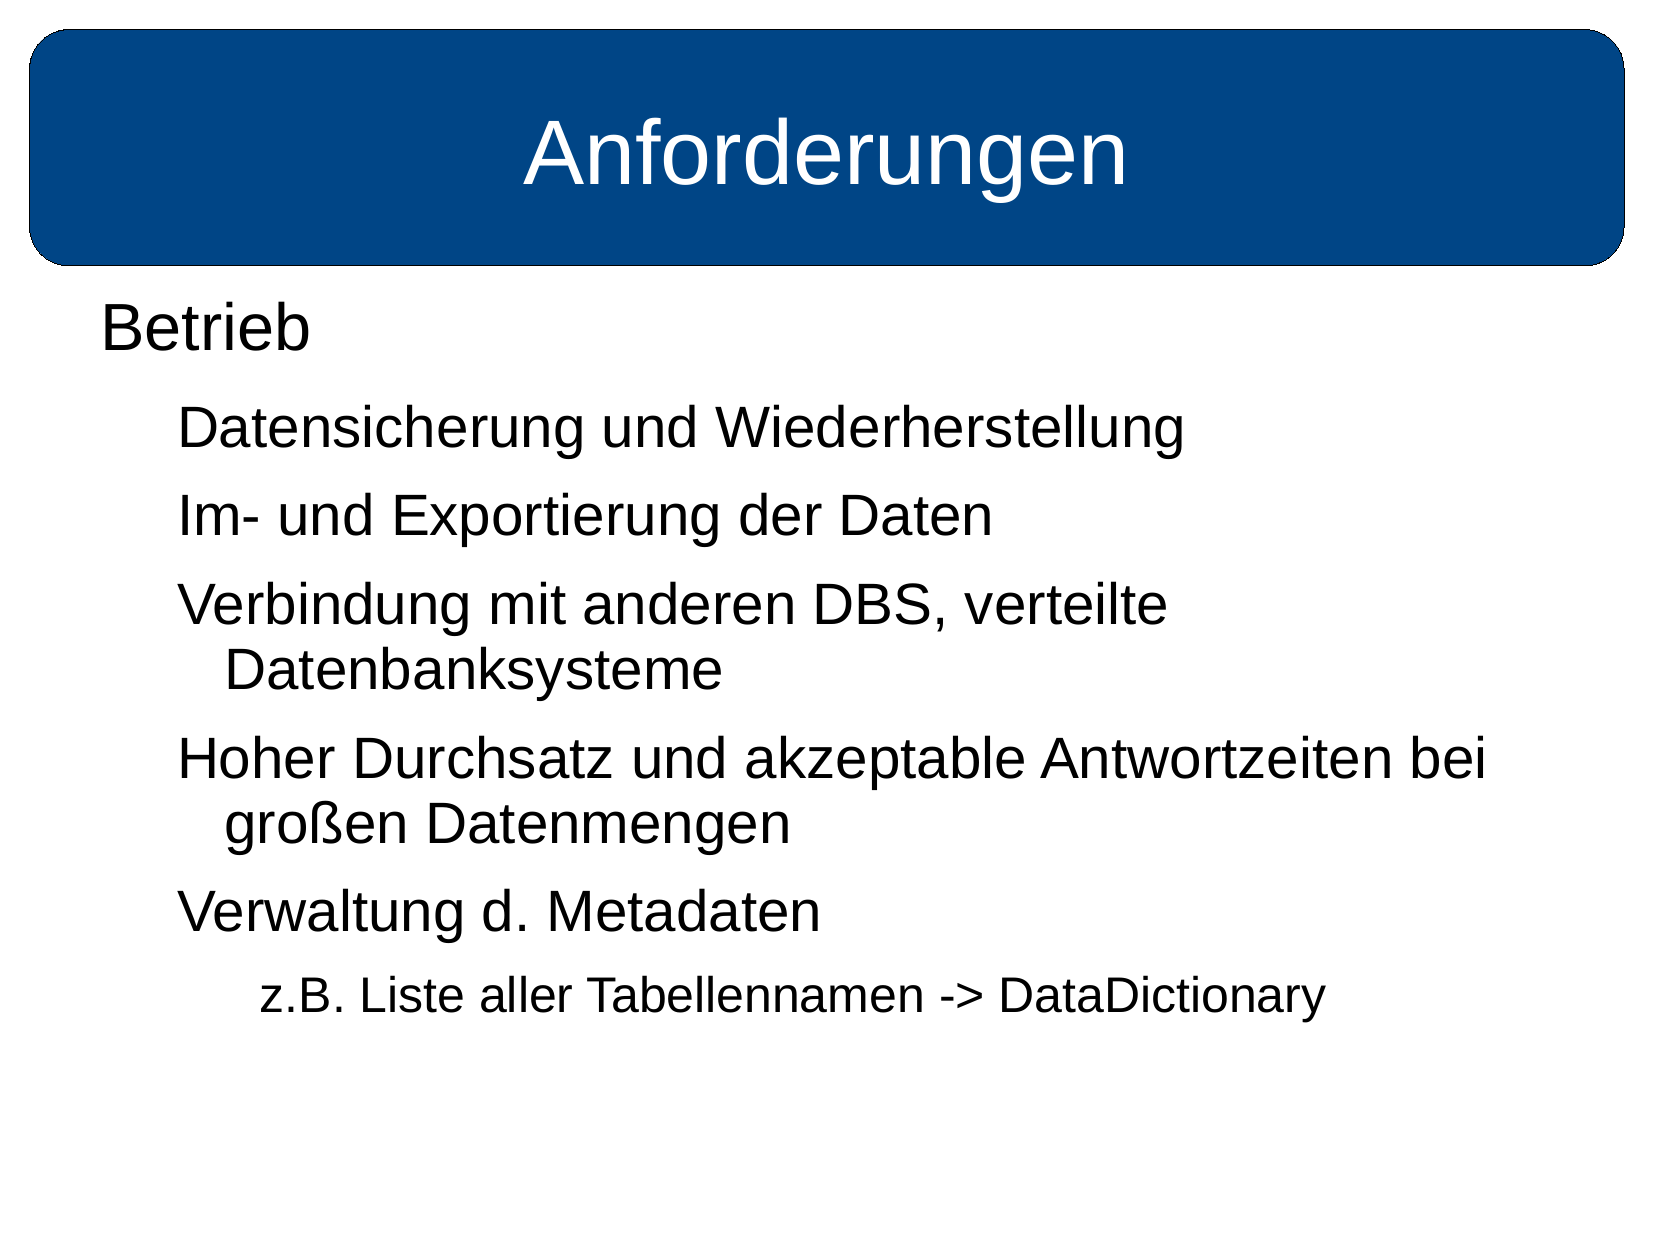

# Anforderungen
Betrieb
Datensicherung und Wiederherstellung
Im- und Exportierung der Daten
Verbindung mit anderen DBS, verteilte Datenbanksysteme
Hoher Durchsatz und akzeptable Antwortzeiten bei großen Datenmengen
Verwaltung d. Metadaten
z.B. Liste aller Tabellennamen -> DataDictionary